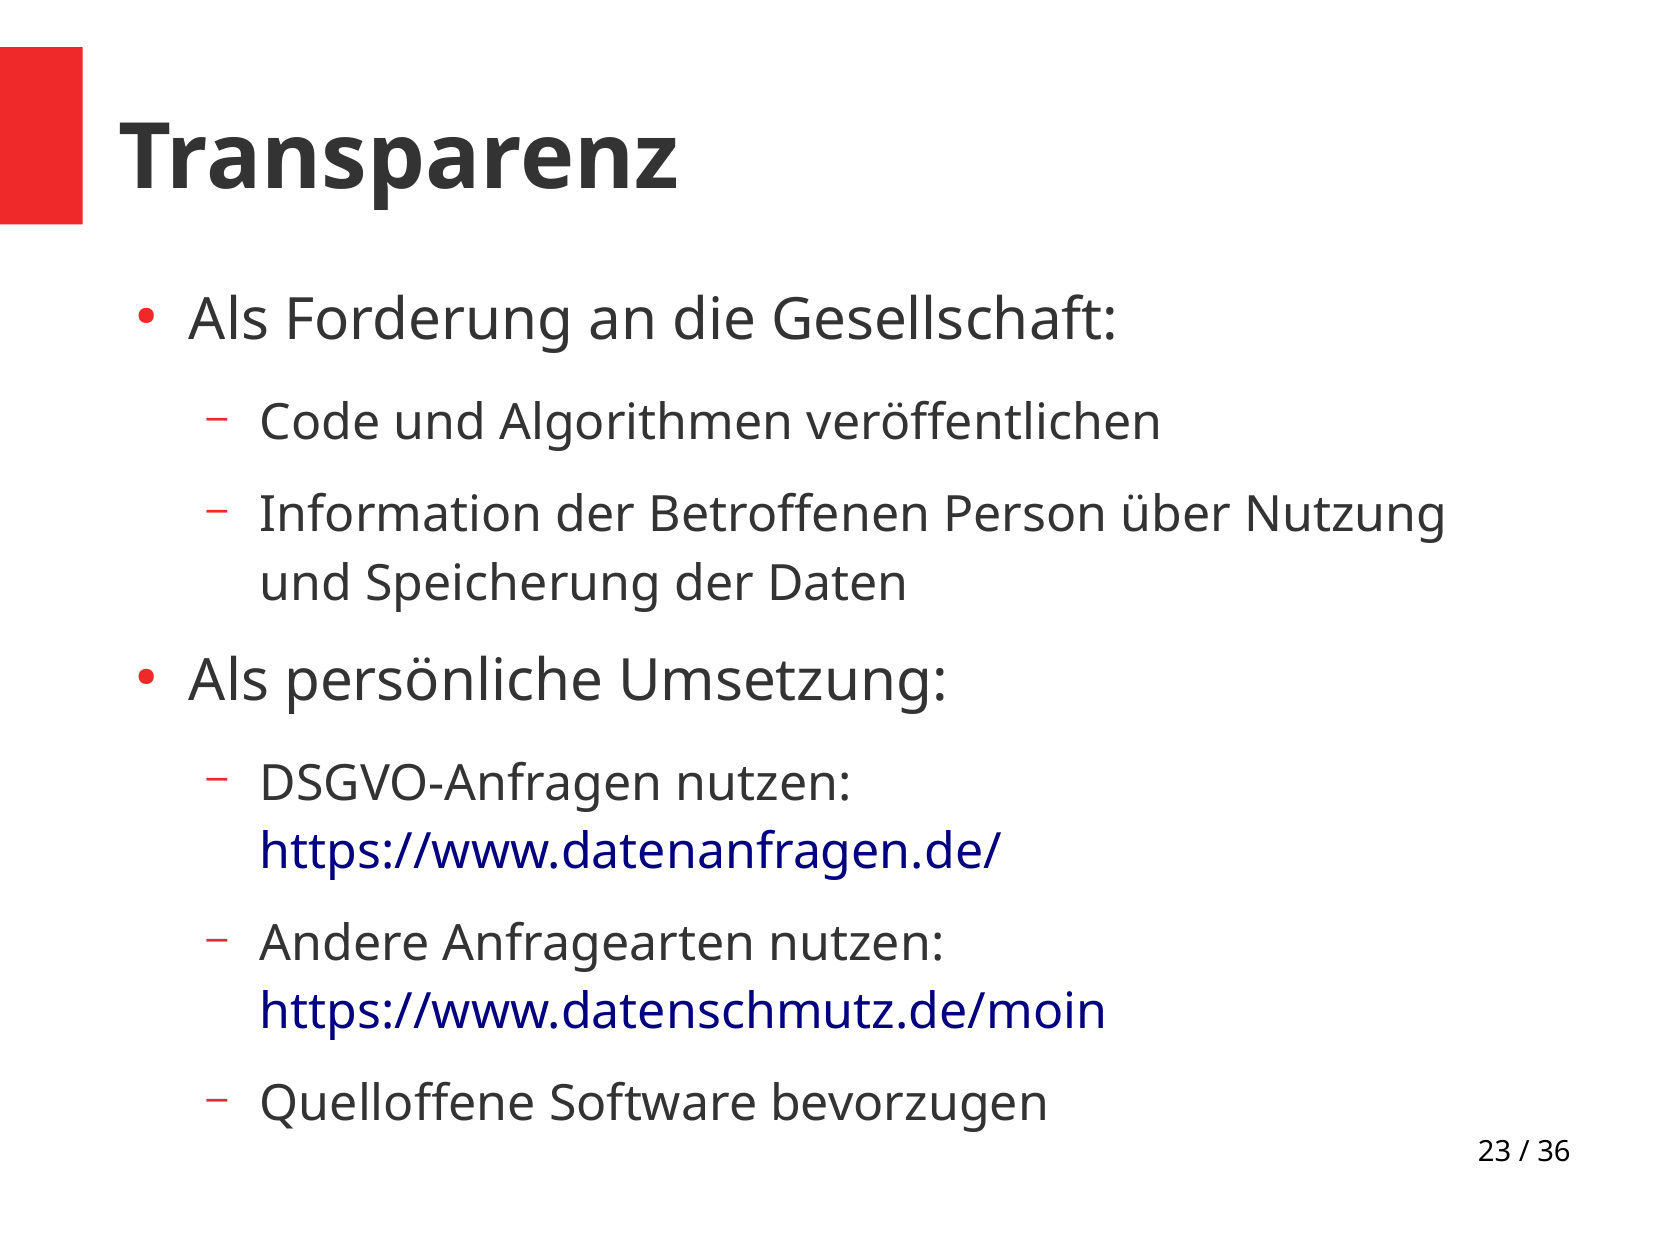

# Transparenz
Als Forderung an die Gesellschaft:
Code und Algorithmen veröffentlichen
Information der Betroffenen Person über Nutzung und Speicherung der Daten
Als persönliche Umsetzung:
DSGVO-Anfragen nutzen: https://www.datenanfragen.de/
Andere Anfragearten nutzen: https://www.datenschmutz.de/moin
Quelloffene Software bevorzugen
23